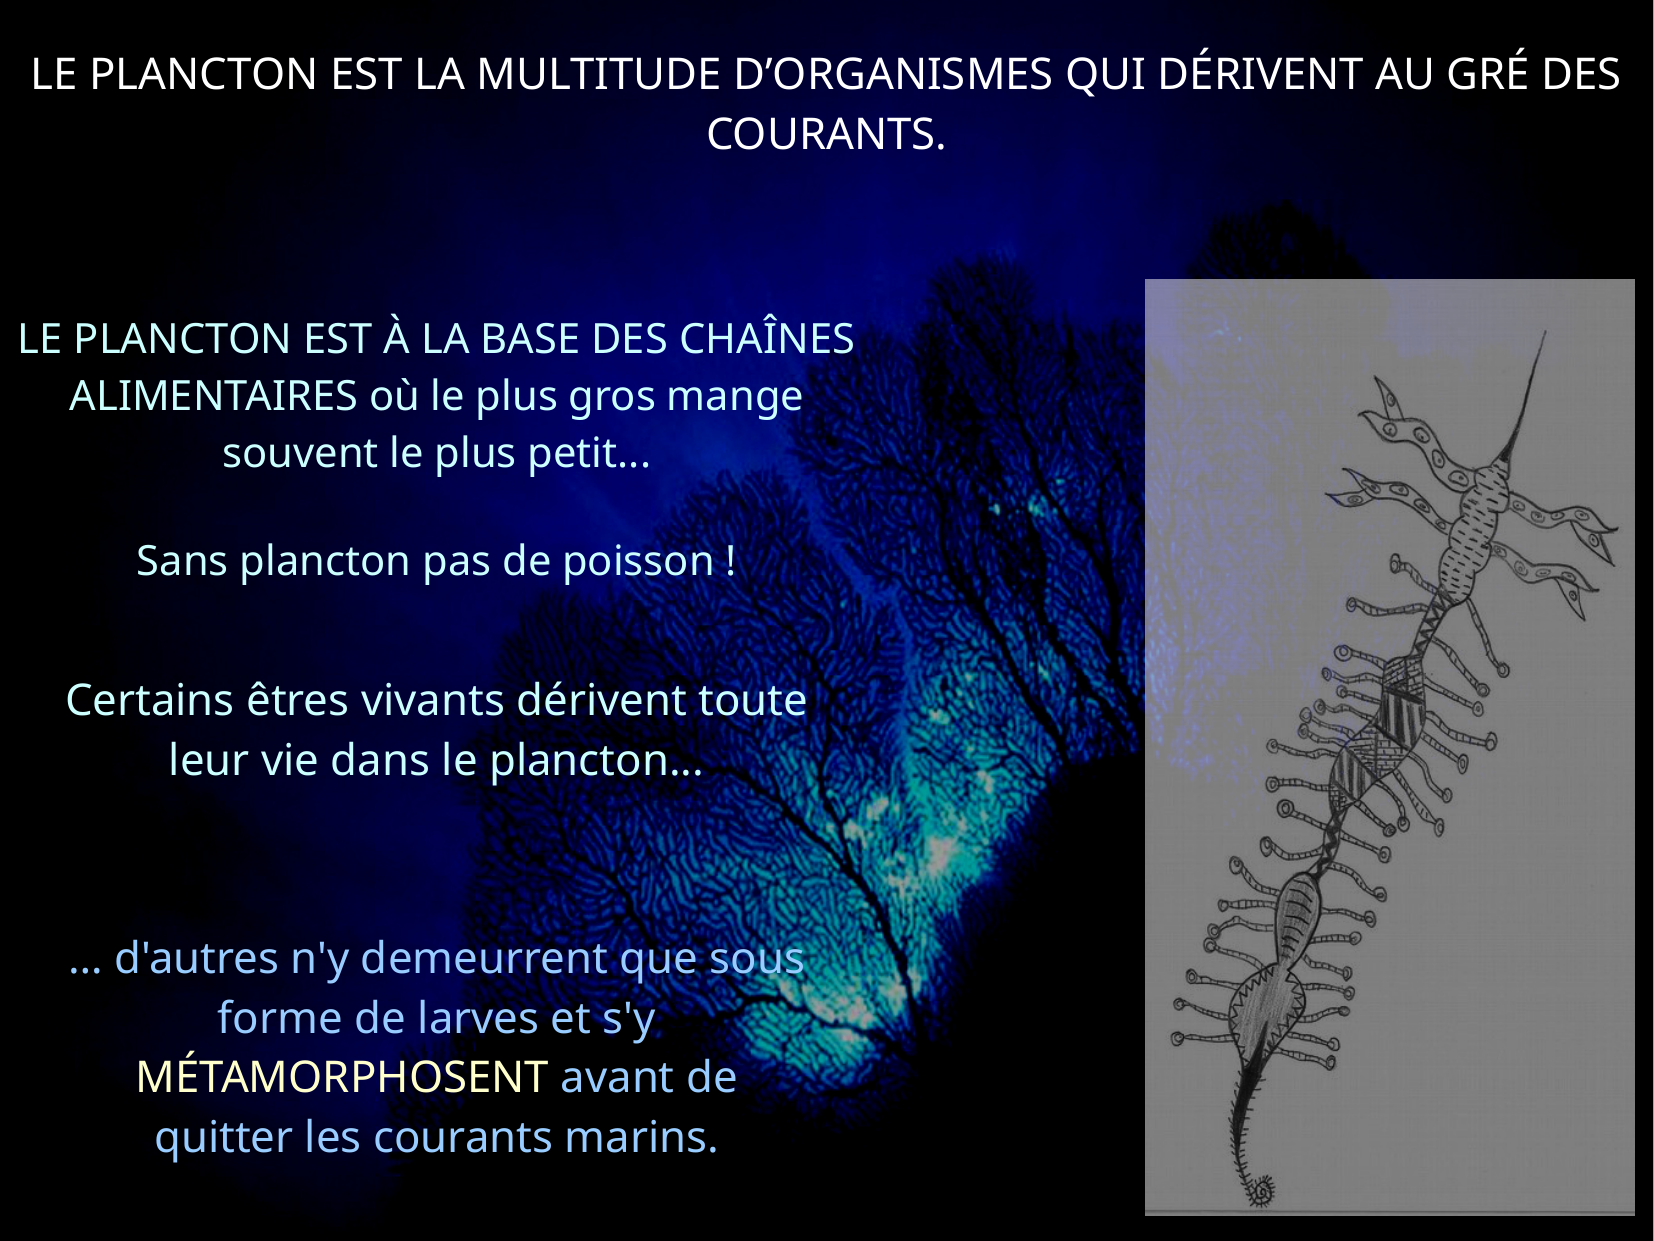

LE PLANCTON EST LA MULTITUDE D’ORGANISMES QUI DÉRIVENT AU GRÉ DES COURANTS.
#
LE PLANCTON EST À LA BASE DES CHAÎNES ALIMENTAIRES où le plus gros mange souvent le plus petit...
Sans plancton pas de poisson !
Certains êtres vivants dérivent toute leur vie dans le plancton...
… d'autres n'y demeurrent que sous forme de larves et s'y MÉTAMORPHOSENT avant de quitter les courants marins.